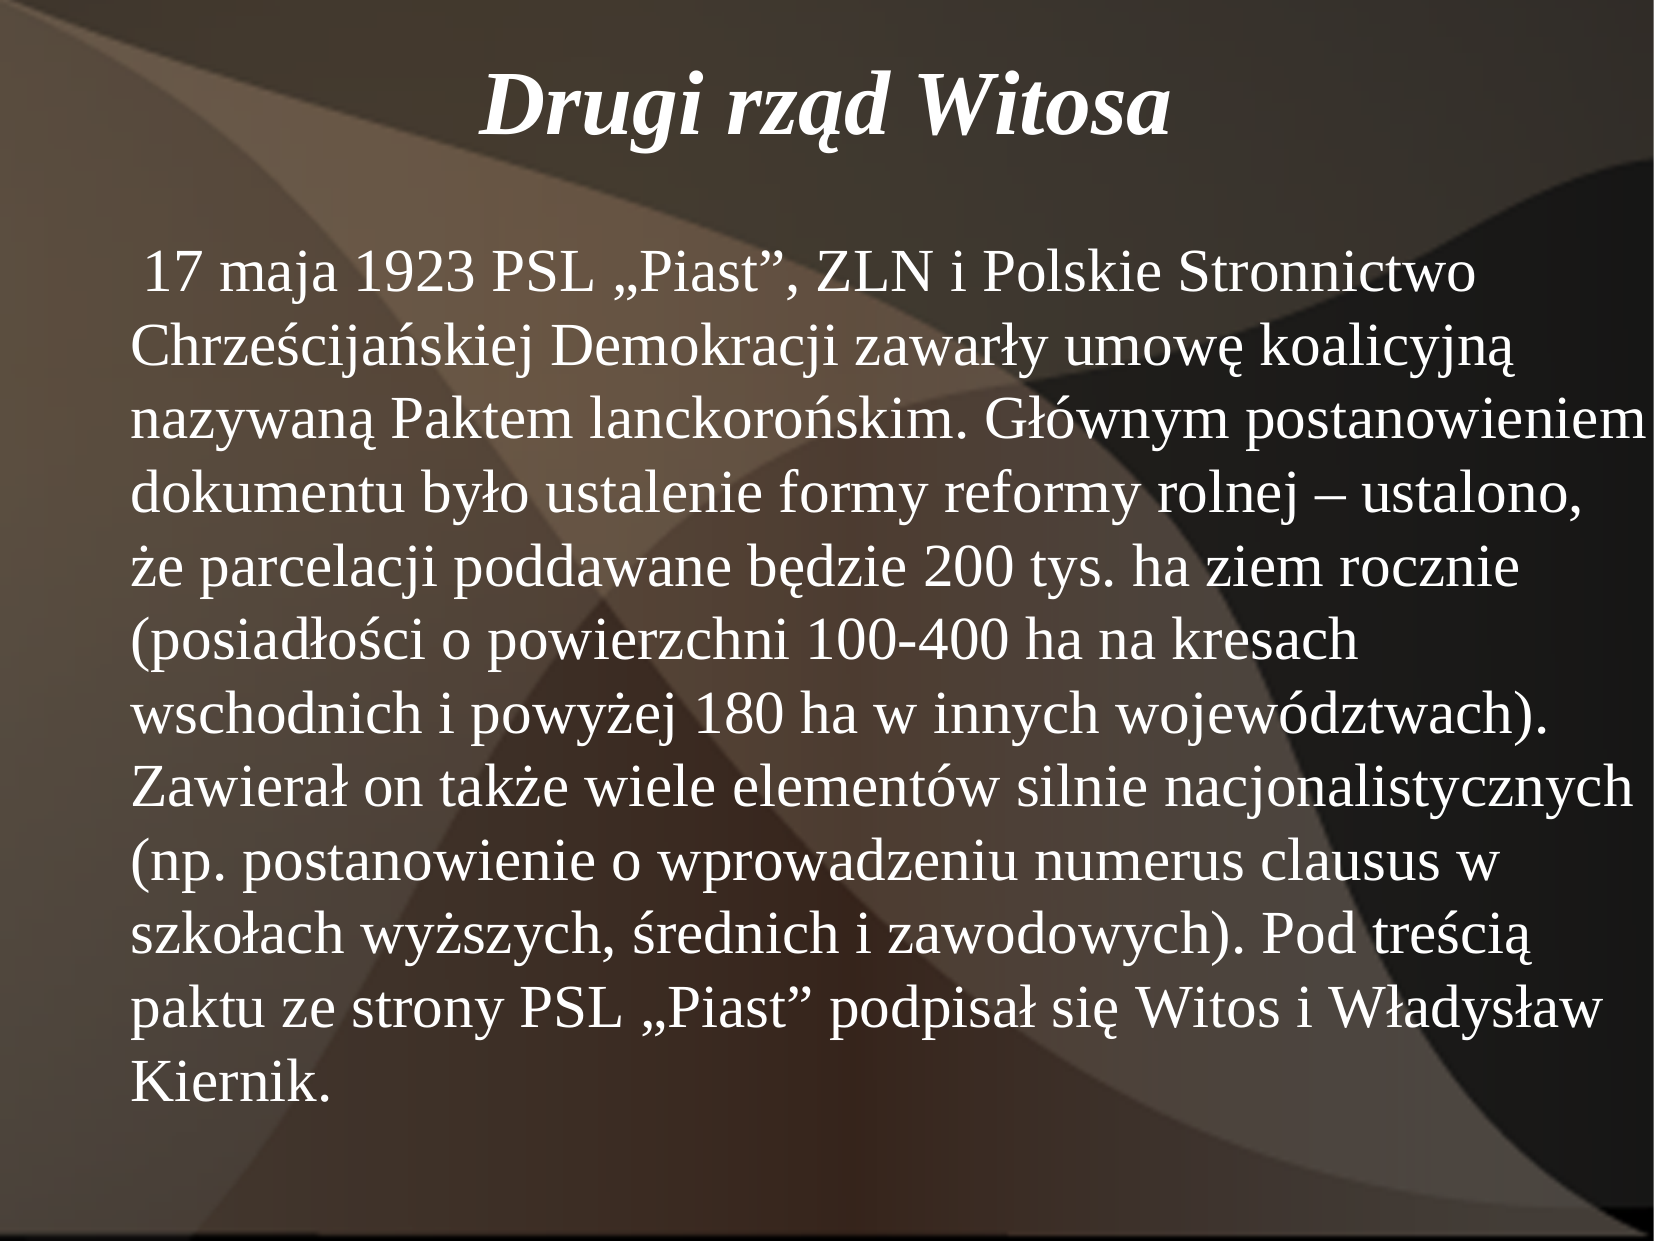

# Drugi rząd Witosa
 17 maja 1923 PSL „Piast”, ZLN i Polskie Stronnictwo Chrześcijańskiej Demokracji zawarły umowę koalicyjną nazywaną Paktem lanckorońskim. Głównym postanowieniem dokumentu było ustalenie formy reformy rolnej – ustalono, że parcelacji poddawane będzie 200 tys. ha ziem rocznie (posiadłości o powierzchni 100-400 ha na kresach wschodnich i powyżej 180 ha w innych województwach). Zawierał on także wiele elementów silnie nacjonalistycznych (np. postanowienie o wprowadzeniu numerus clausus w szkołach wyższych, średnich i zawodowych). Pod treścią paktu ze strony PSL „Piast” podpisał się Witos i Władysław Kiernik.